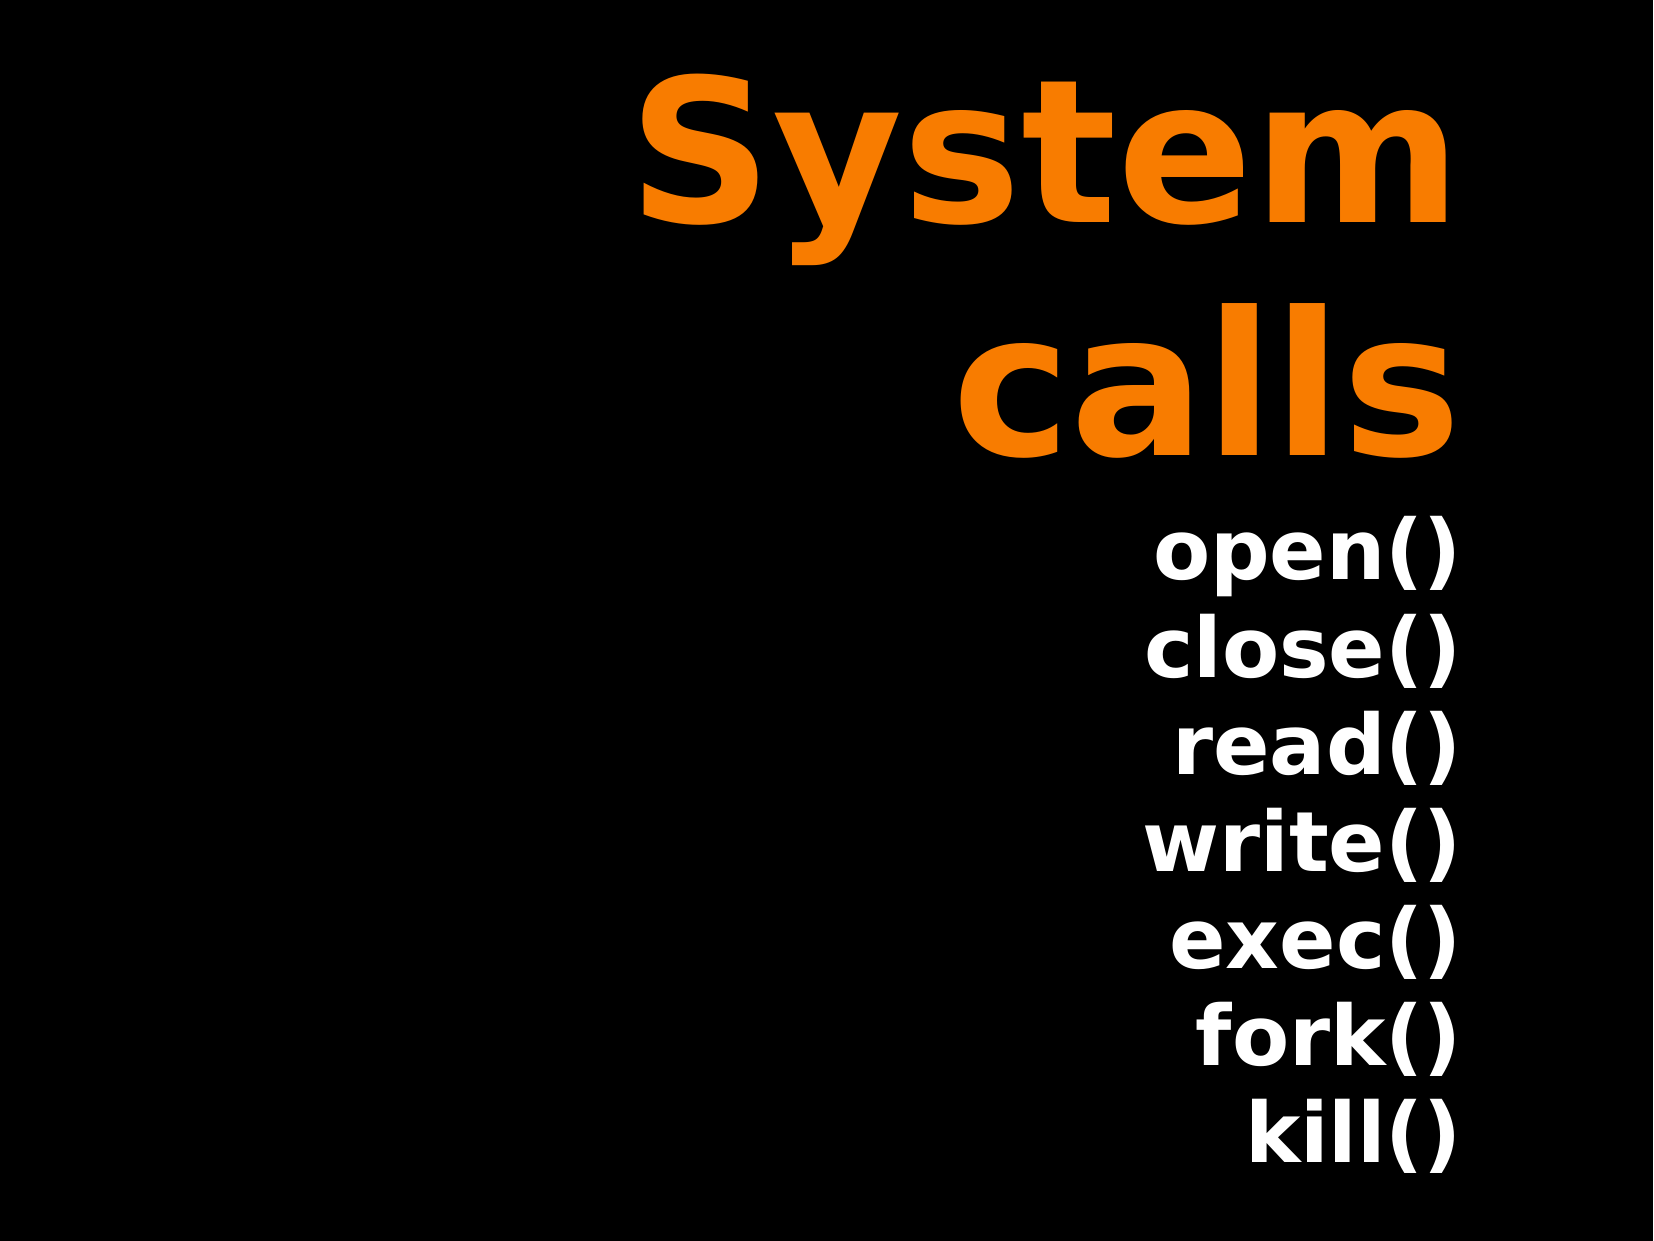

System calls
open()
close()
read()
write()
exec()
fork()
kill()